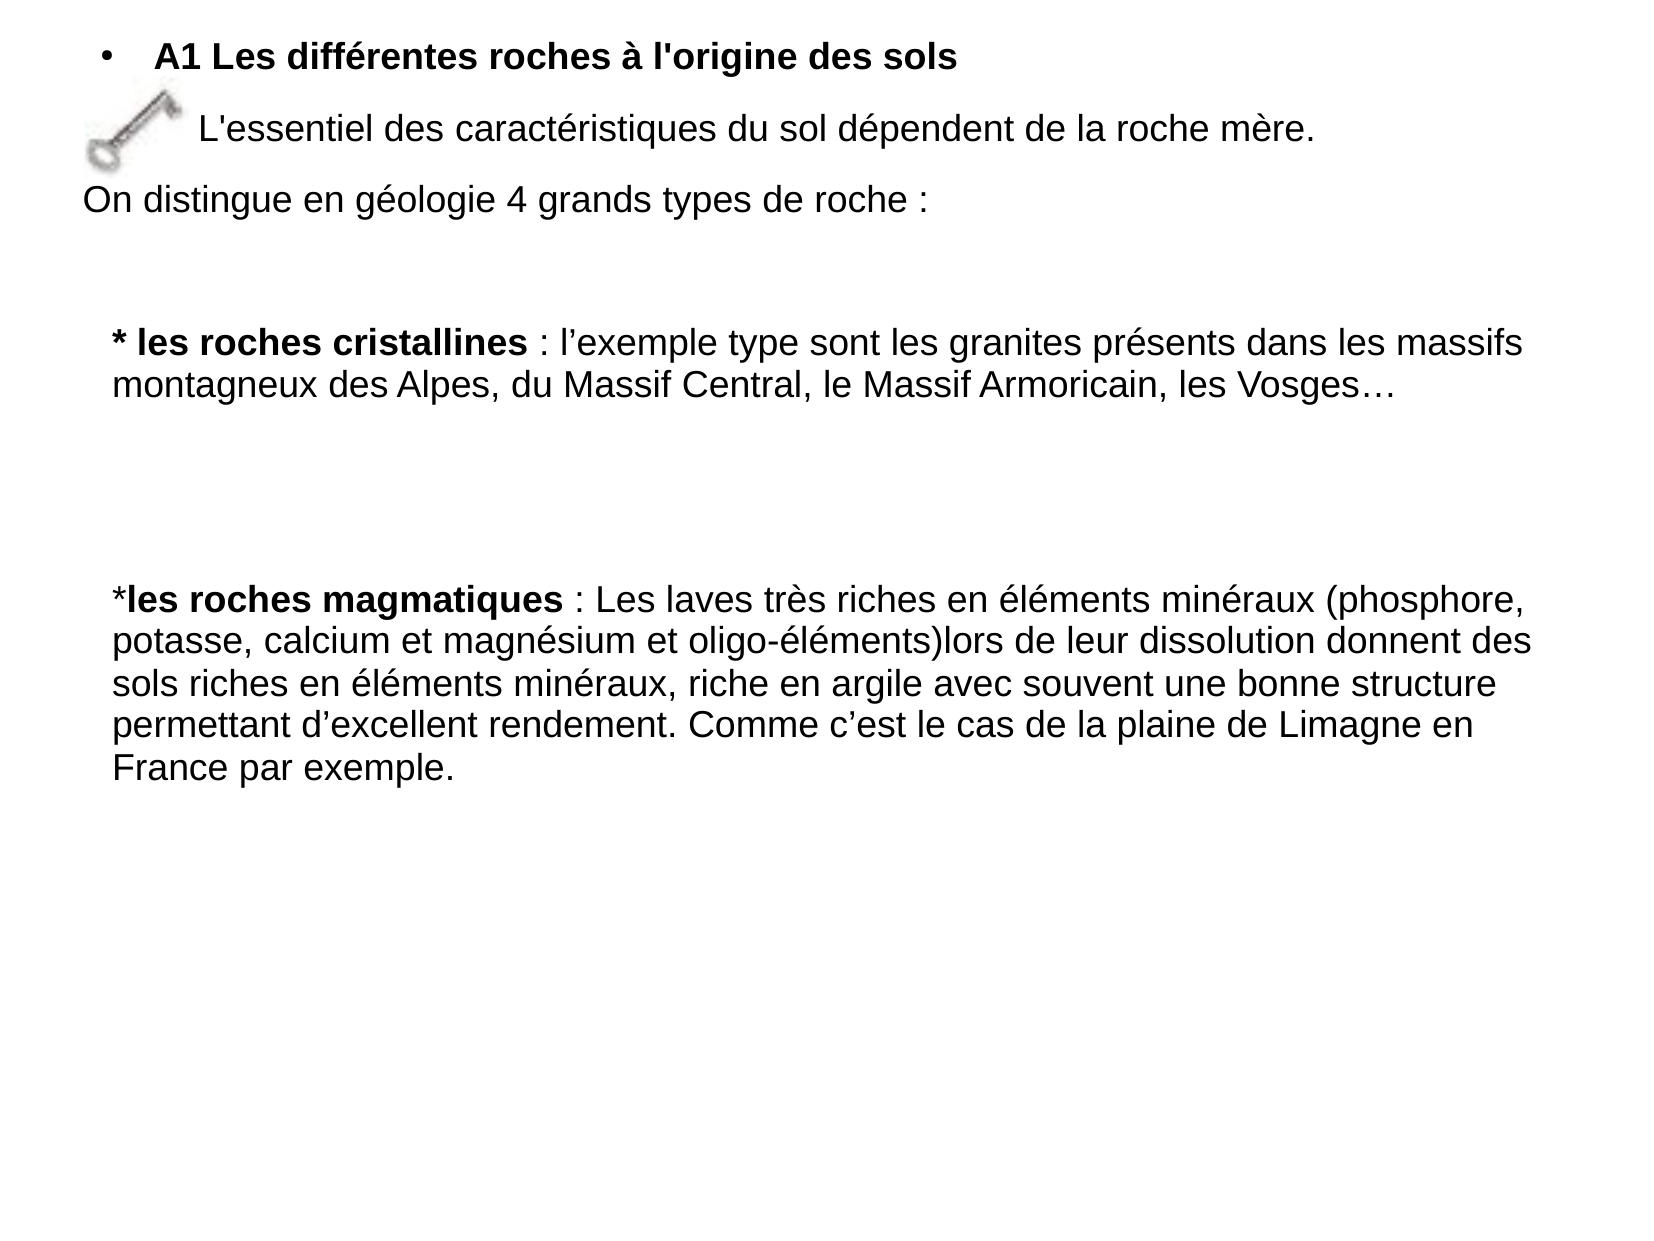

# A1 Les différentes roches à l'origine des sols
 L'essentiel des caractéristiques du sol dépendent de la roche mère.
On distingue en géologie 4 grands types de roche :
* les roches cristallines : l’exemple type sont les granites présents dans les massifs montagneux des Alpes, du Massif Central, le Massif Armoricain, les Vosges…
*les roches magmatiques : Les laves très riches en éléments minéraux (phosphore, potasse, calcium et magnésium et oligo-éléments)lors de leur dissolution donnent des sols riches en éléments minéraux, riche en argile avec souvent une bonne structure permettant d’excellent rendement. Comme c’est le cas de la plaine de Limagne en France par exemple.